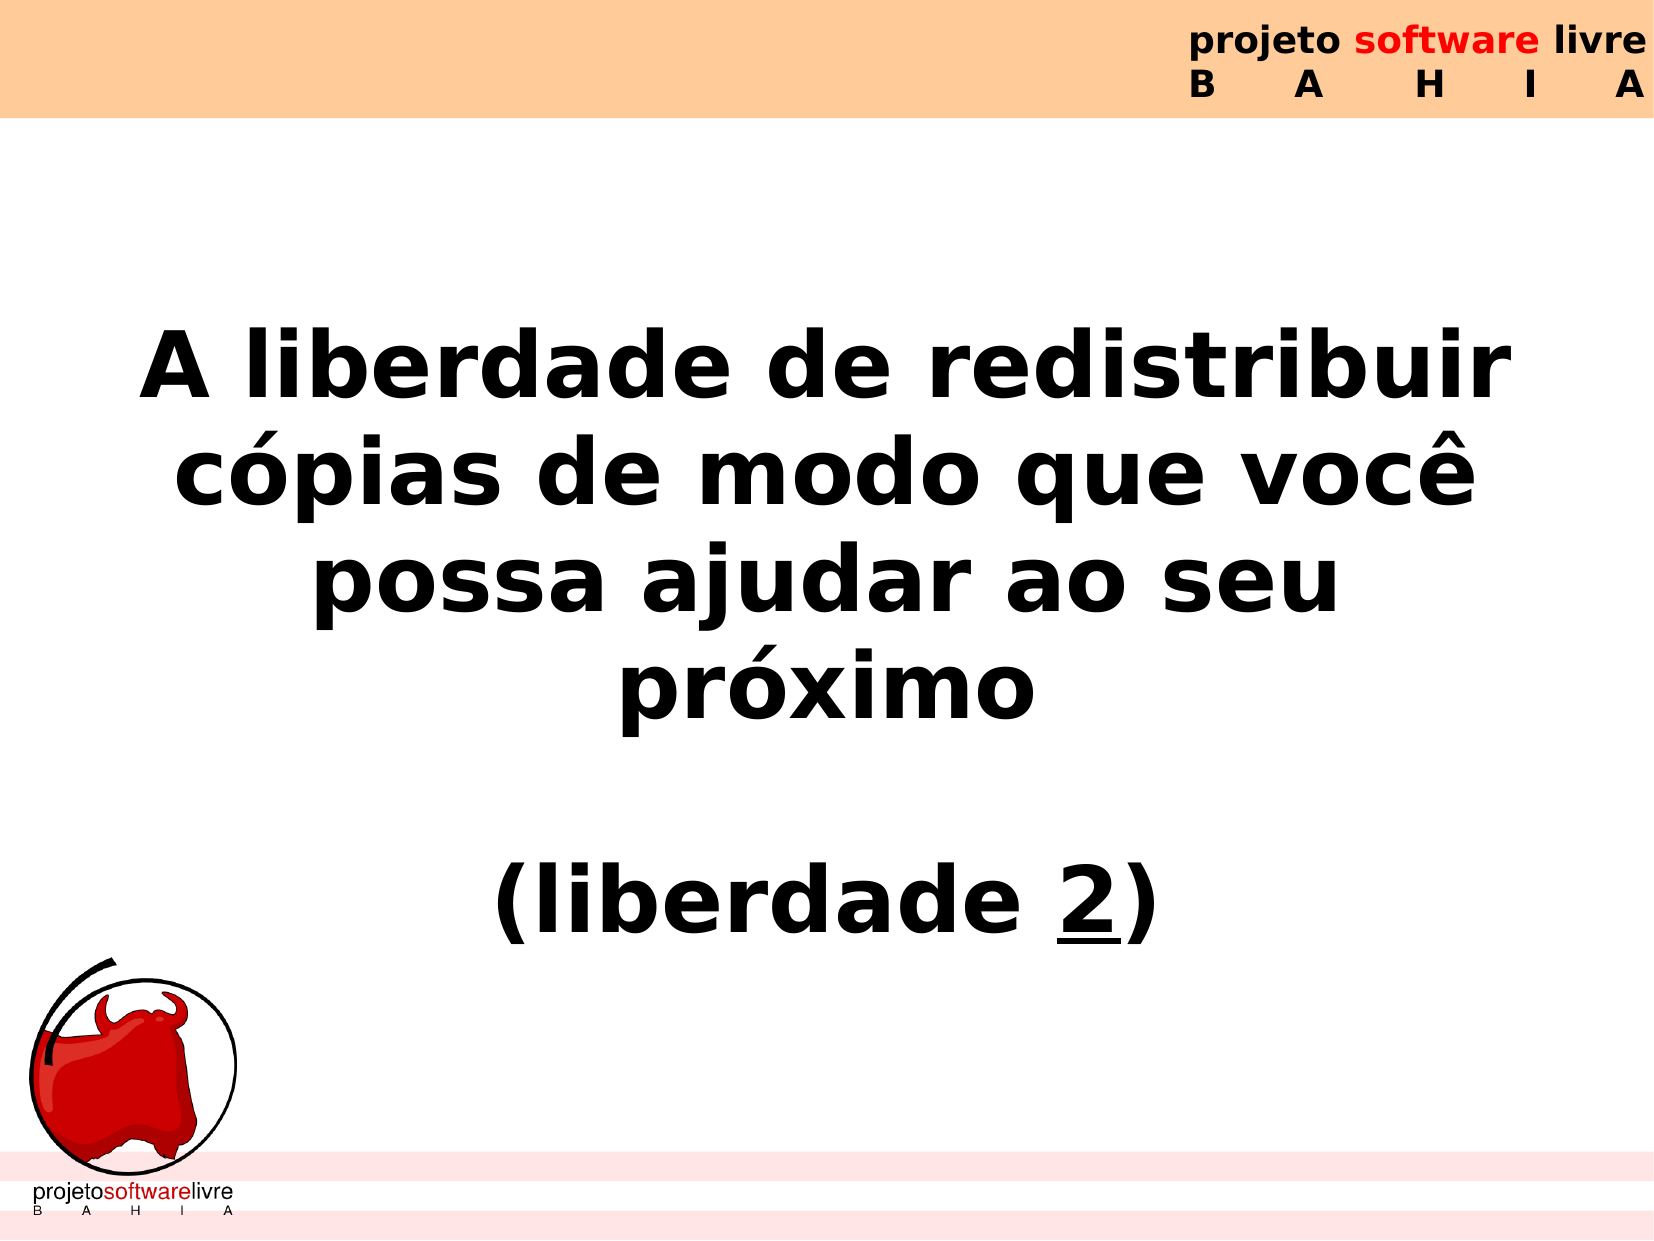

# A liberdade de redistribuir cópias de modo que você possa ajudar ao seu próximo (liberdade 2)